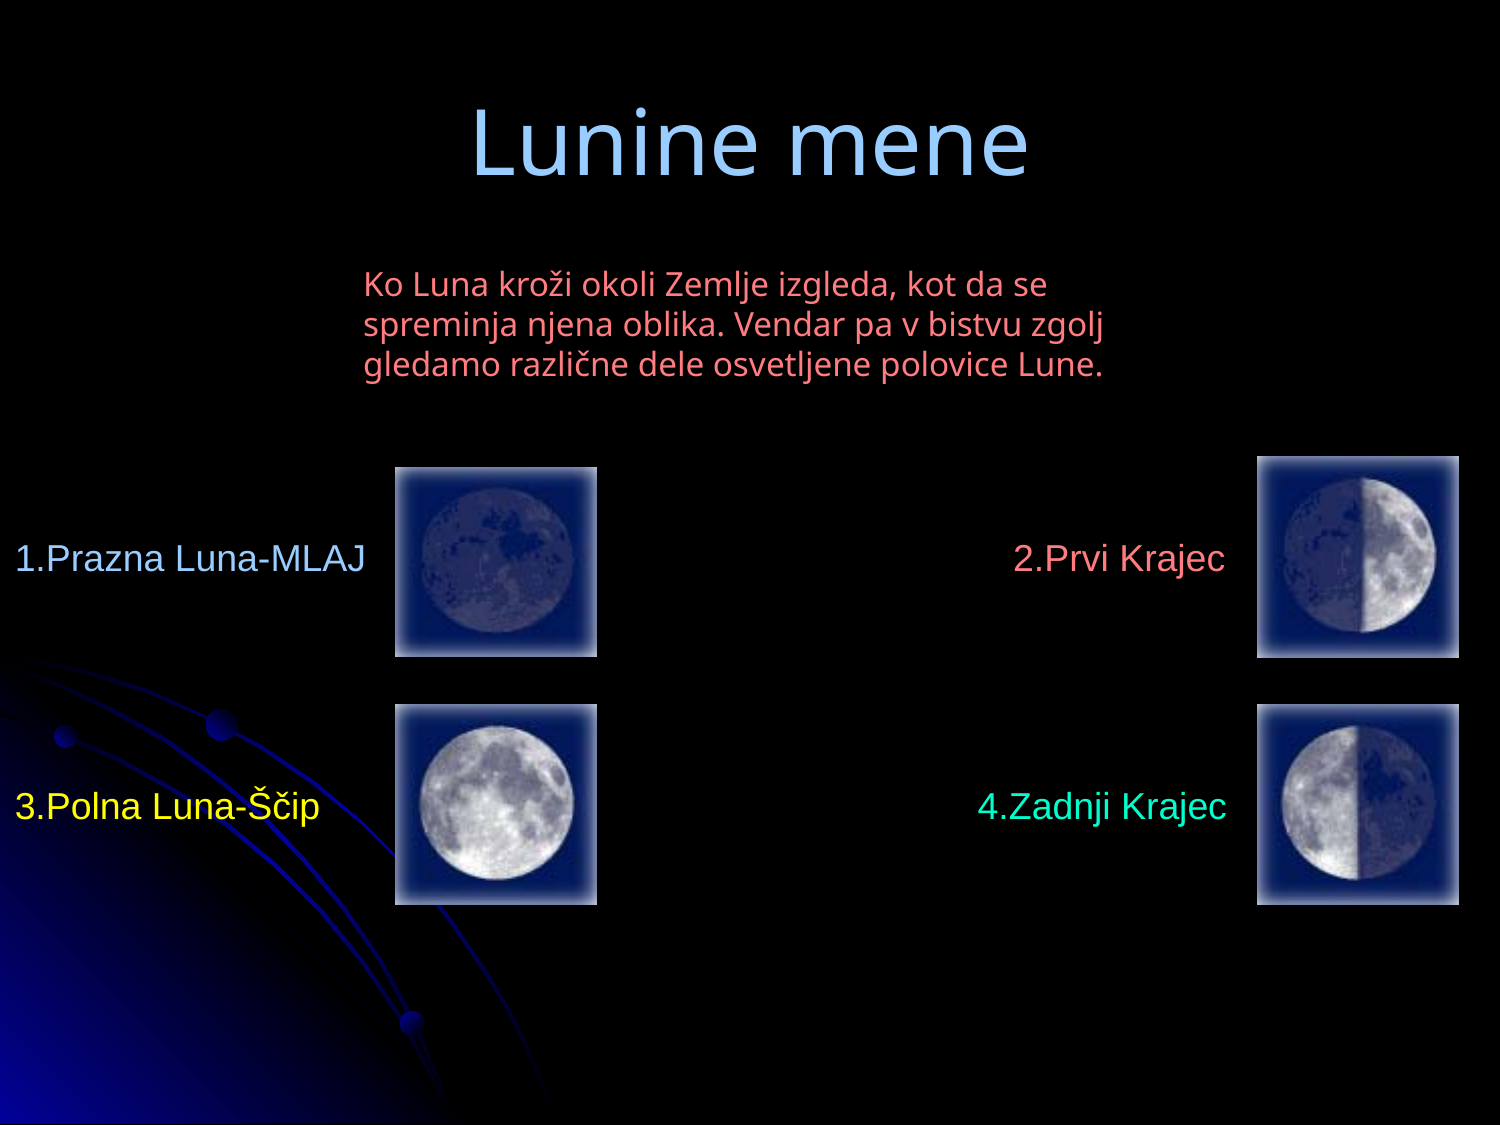

# Lunine mene
Ko Luna kroži okoli Zemlje izgleda, kot da se spreminja njena oblika. Vendar pa v bistvu zgolj gledamo različne dele osvetljene polovice Lune.
1.Prazna Luna-MLAJ
2.Prvi Krajec
3.Polna Luna-Ščip
4.Zadnji Krajec